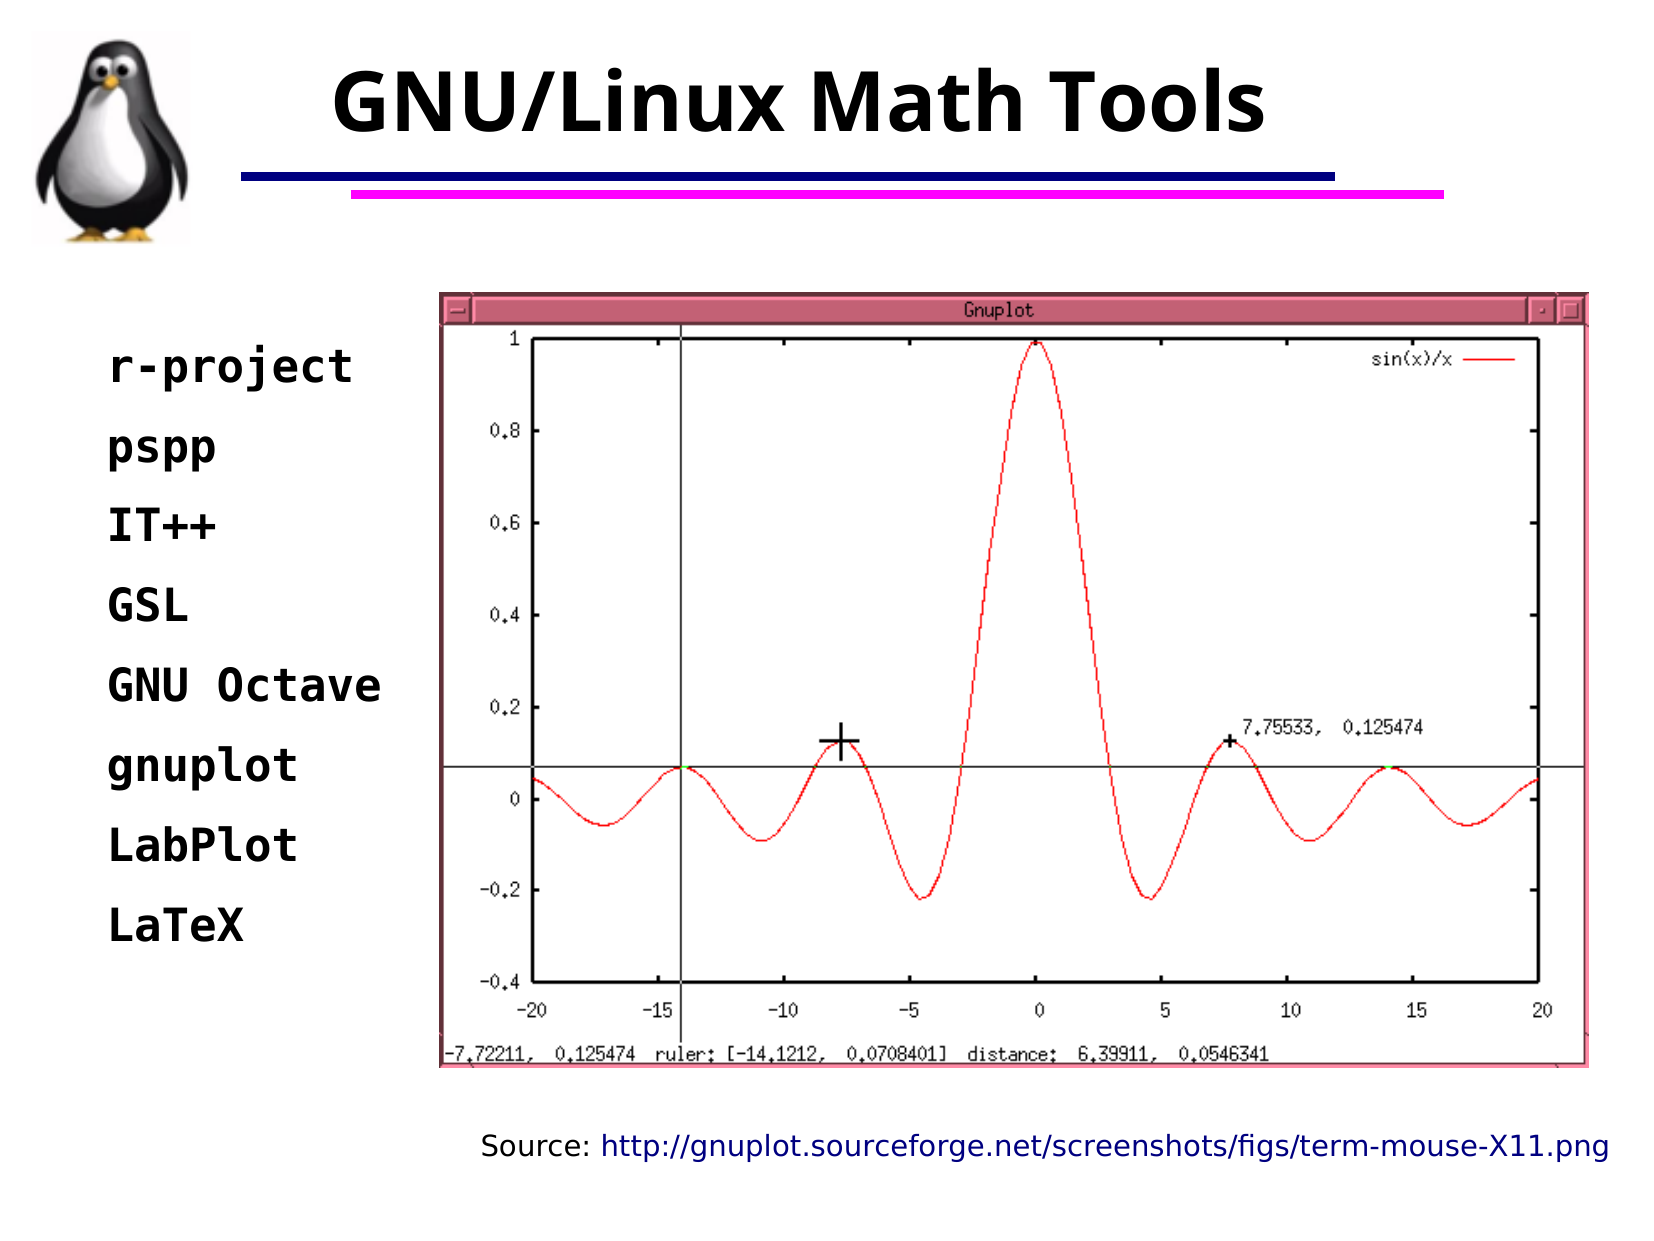

GNU/Linux Math Tools
 r-project
 pspp
 IT++
 GSL
 GNU Octave
 gnuplot
 LabPlot
 LaTeX
Source: http://gnuplot.sourceforge.net/screenshots/figs/term-mouse-X11.png